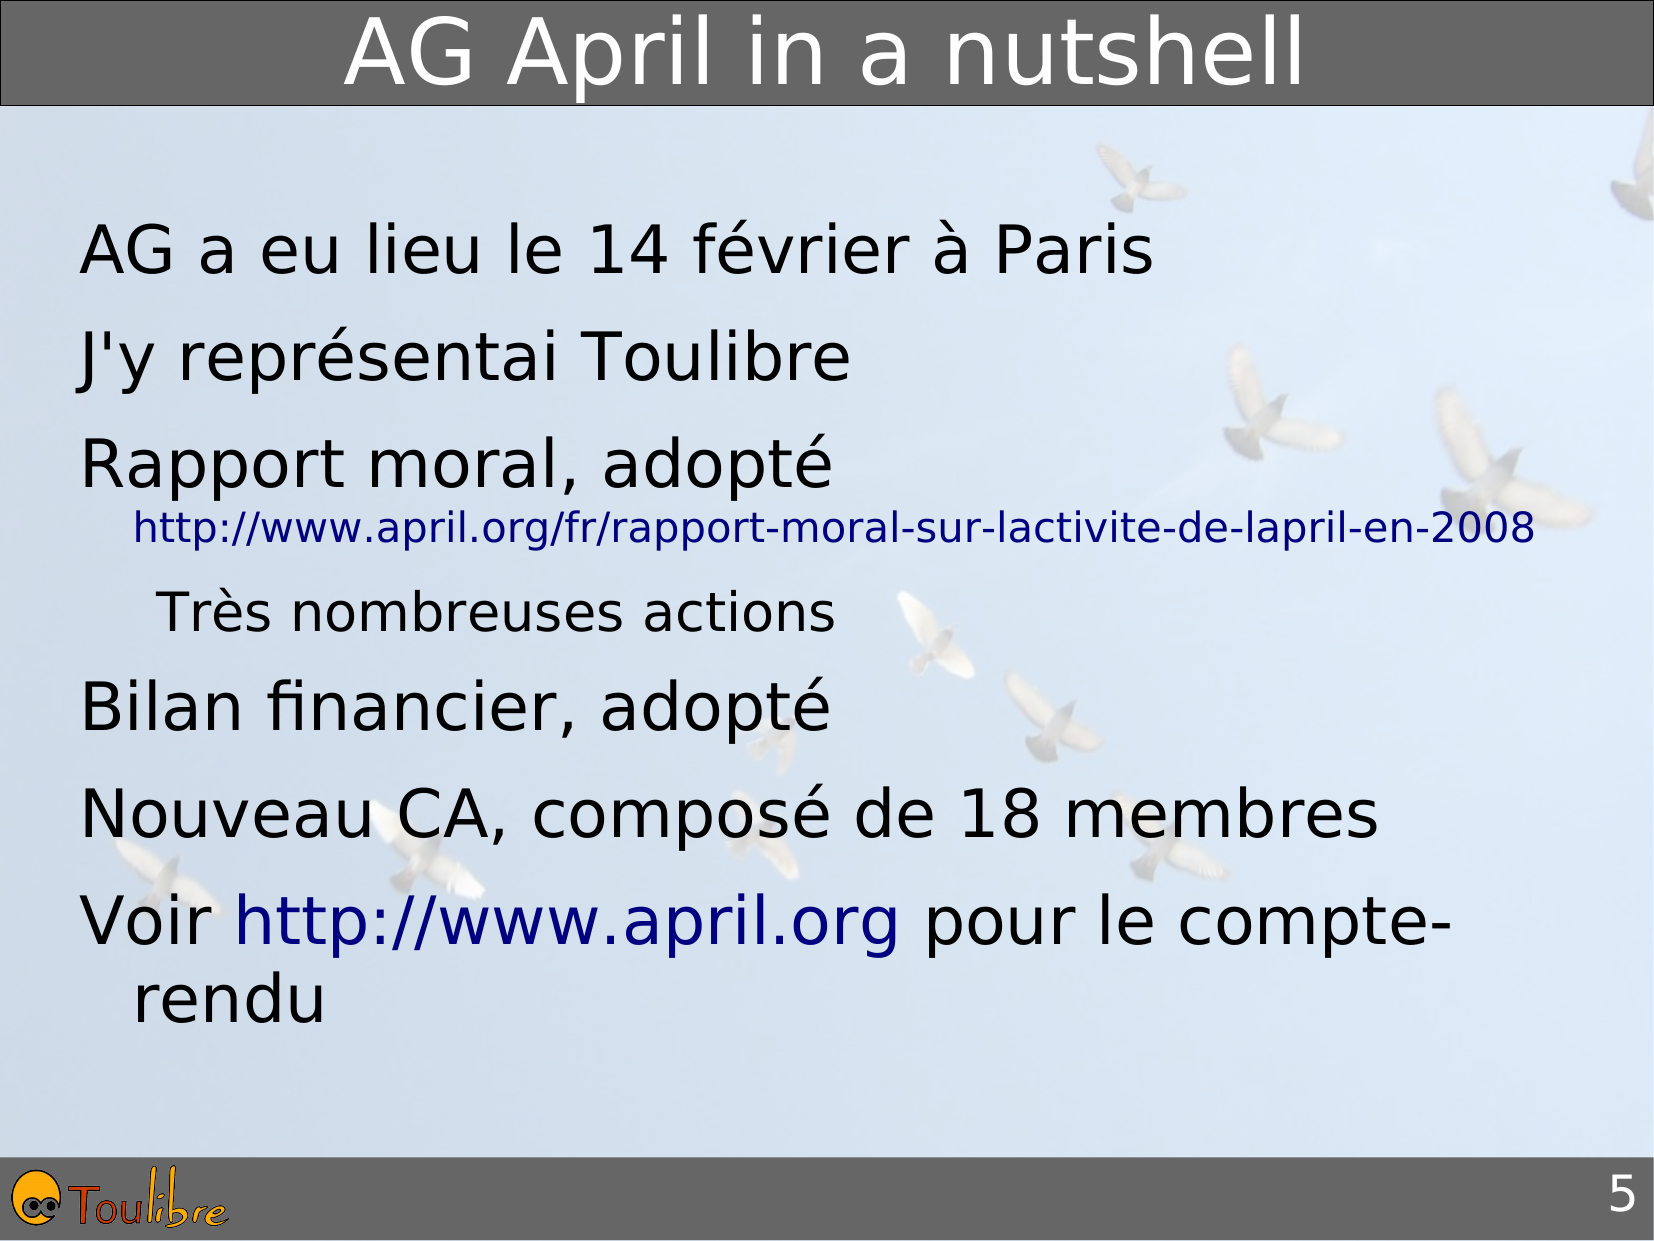

# AG April in a nutshell
AG a eu lieu le 14 février à Paris
J'y représentai Toulibre
Rapport moral, adopté
http://www.april.org/fr/rapport-moral-sur-lactivite-de-lapril-en-2008
Très nombreuses actions
Bilan financier, adopté
Nouveau CA, composé de 18 membres
Voir http://www.april.org pour le compte-rendu